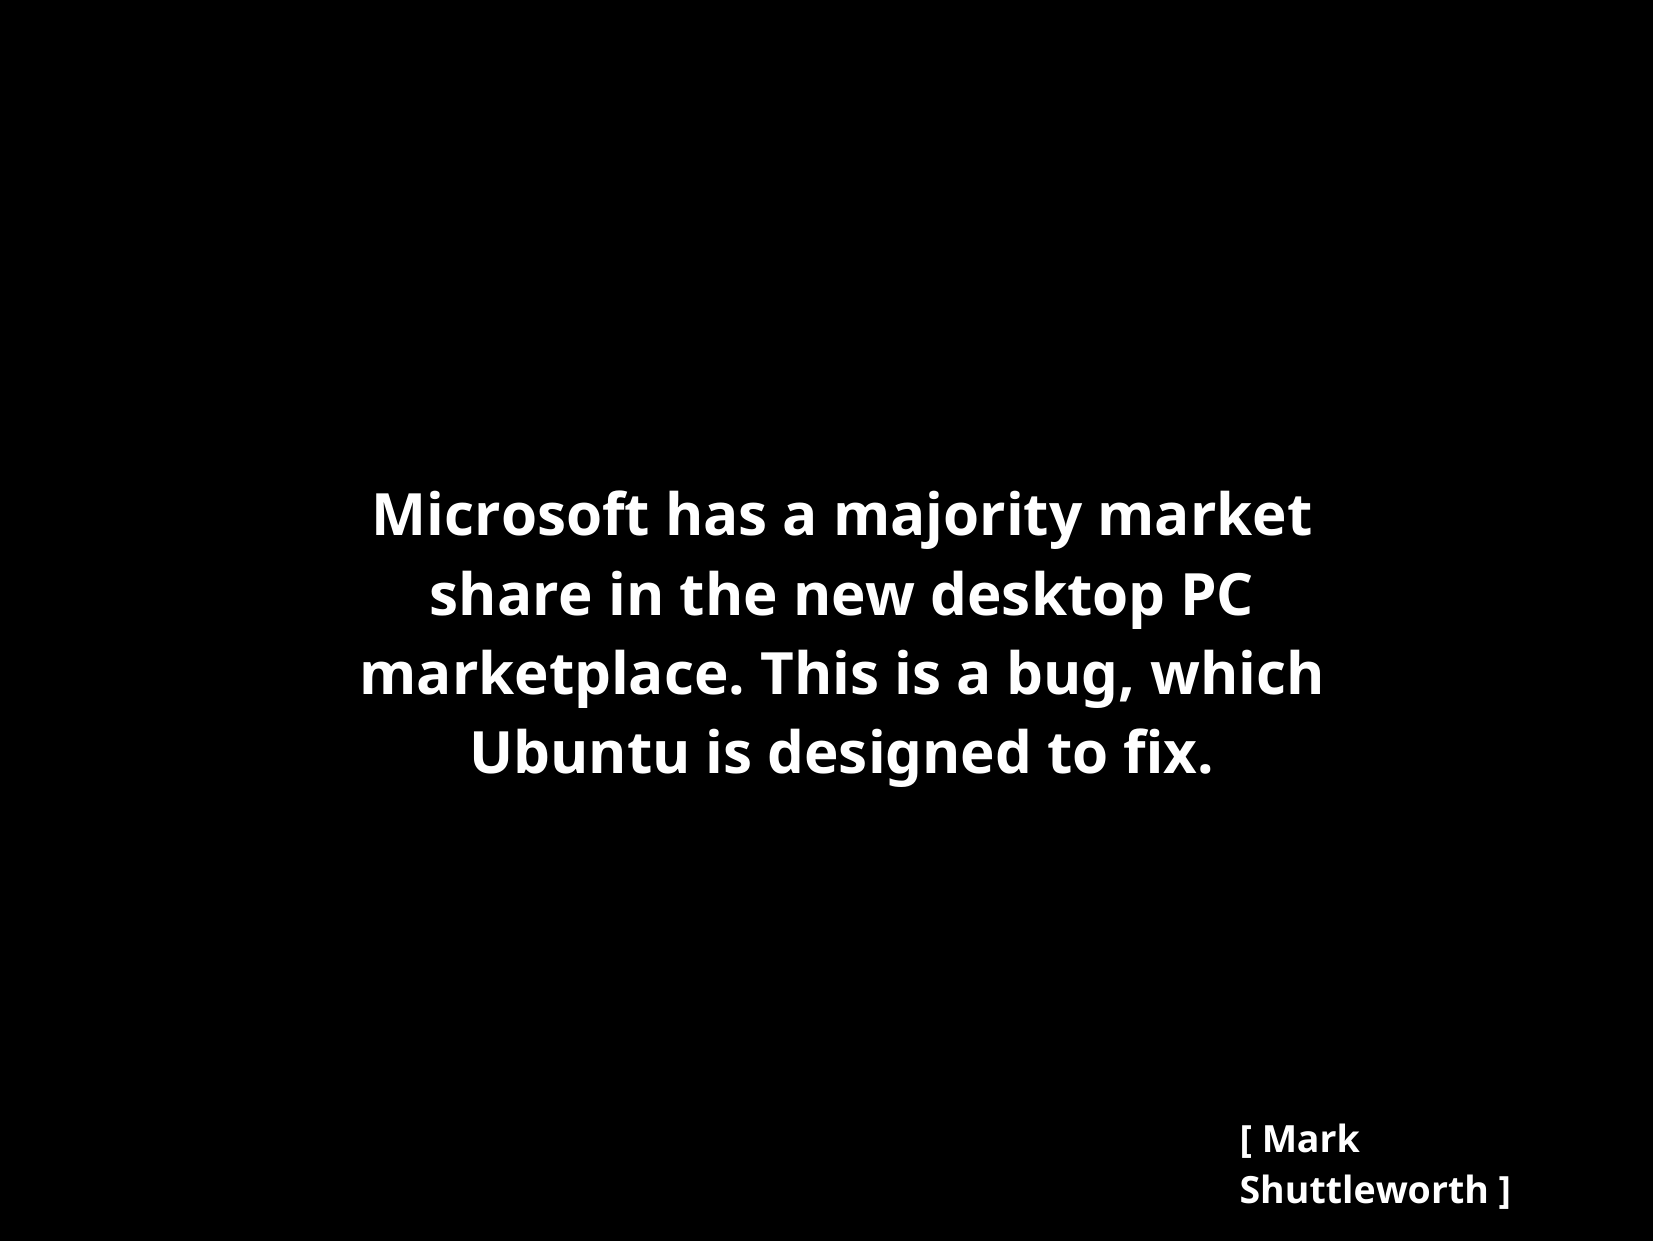

Microsoft has a majority market share in the new desktop PC marketplace. This is a bug, which Ubuntu is designed to fix.
[ Mark Shuttleworth ]